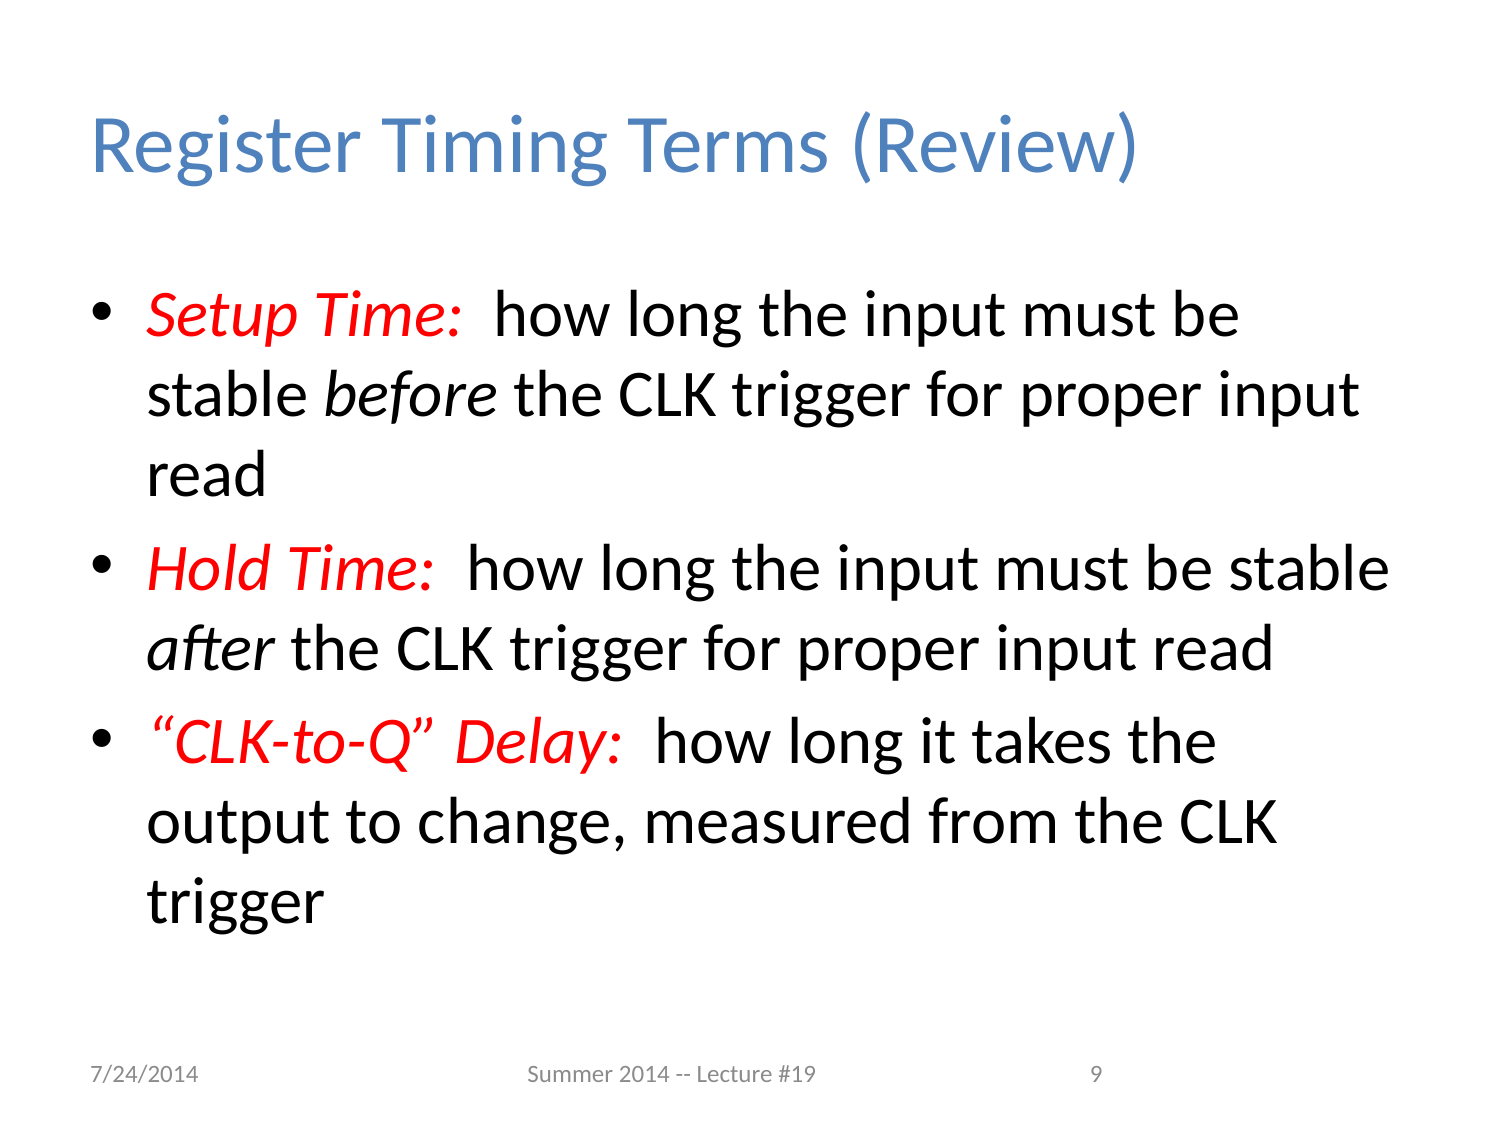

# Register Timing Terms (Review)
Setup Time: how long the input must be stable before the CLK trigger for proper input read
Hold Time: how long the input must be stable after the CLK trigger for proper input read
“CLK-to-Q” Delay: how long it takes the output to change, measured from the CLK trigger
7/24/2014
Summer 2014 -- Lecture #19